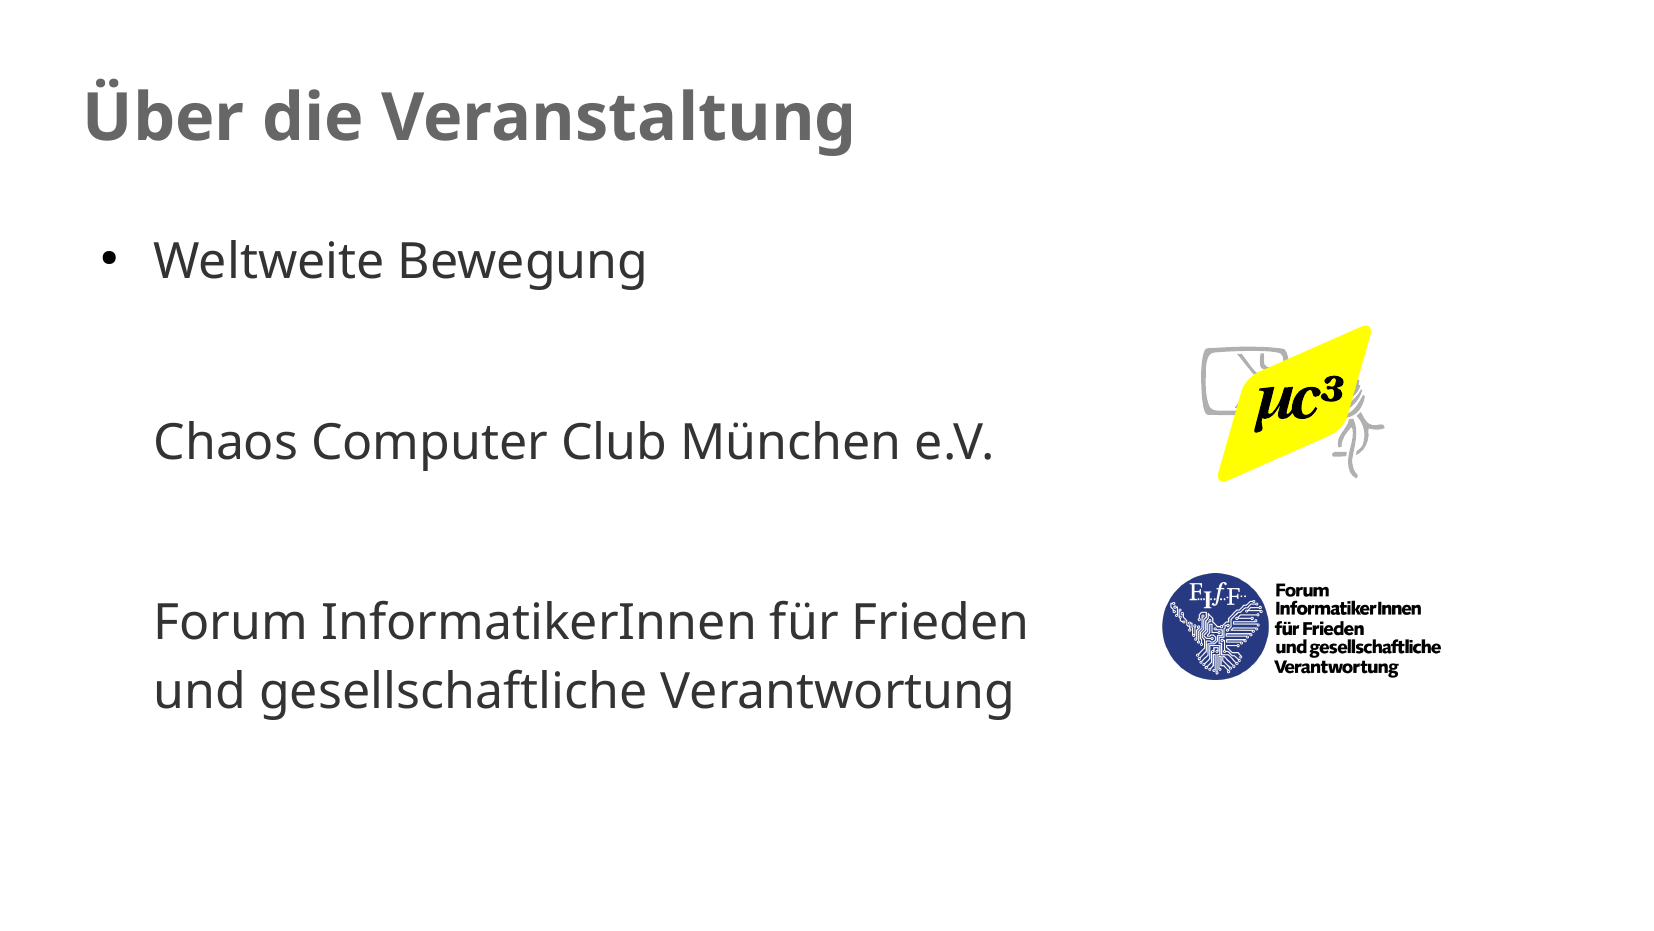

# Über die Veranstaltung
Weltweite Bewegung
Chaos Computer Club München e.V.
Forum InformatikerInnen für Frieden und gesellschaftliche Verantwortung